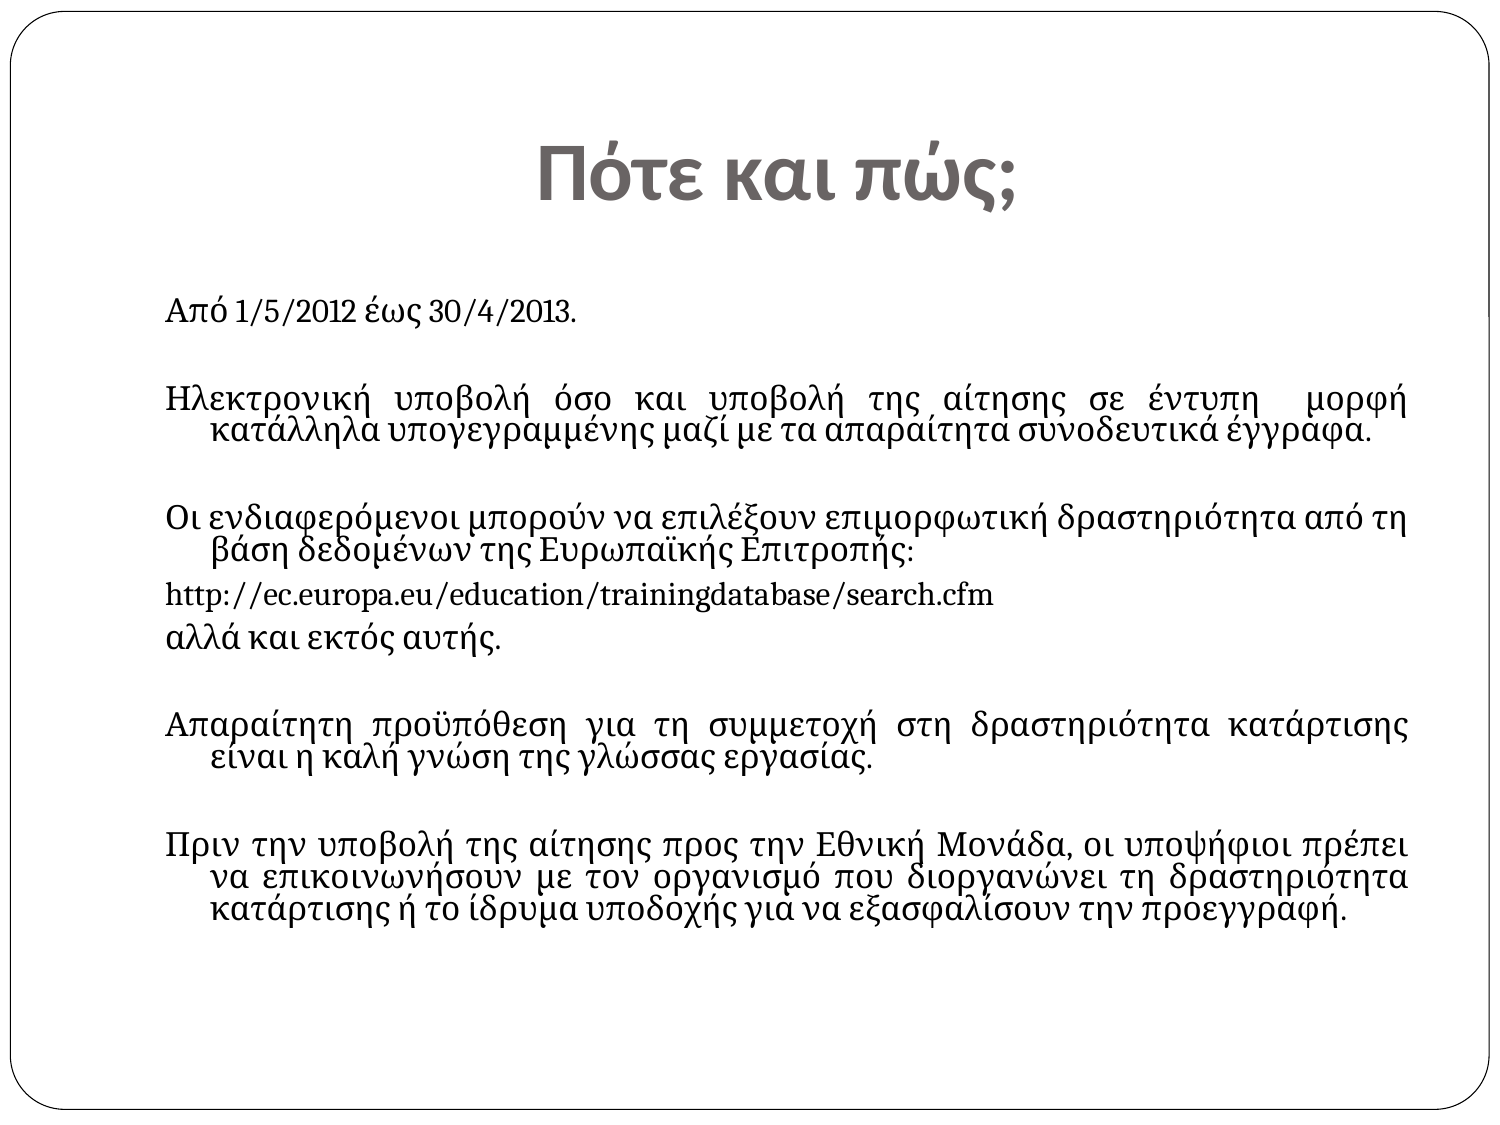

# Πότε και πώς;
Από 1/5/2012 έως 30/4/2013.
Ηλεκτρονική υποβολή όσο και υποβολή της αίτησης σε έντυπη μορφή κατάλληλα υπογεγραμμένης μαζί με τα απαραίτητα συνοδευτικά έγγραφα.
Οι ενδιαφερόμενοι μπορούν να επιλέξουν επιμορφωτική δραστηριότητα από τη βάση δεδομένων της Ευρωπαϊκής Επιτροπής:
http://ec.europa.eu/education/trainingdatabase/search.cfm
αλλά και εκτός αυτής.
Απαραίτητη προϋπόθεση για τη συμμετοχή στη δραστηριότητα κατάρτισης είναι η καλή γνώση της γλώσσας εργασίας.
Πριν την υποβολή της αίτησης προς την Εθνική Μονάδα, οι υποψήφιοι πρέπει να επικοινωνήσουν με τον οργανισμό που διοργανώνει τη δραστηριότητα κατάρτισης ή το ίδρυμα υποδοχής για να εξασφαλίσουν την προεγγραφή.